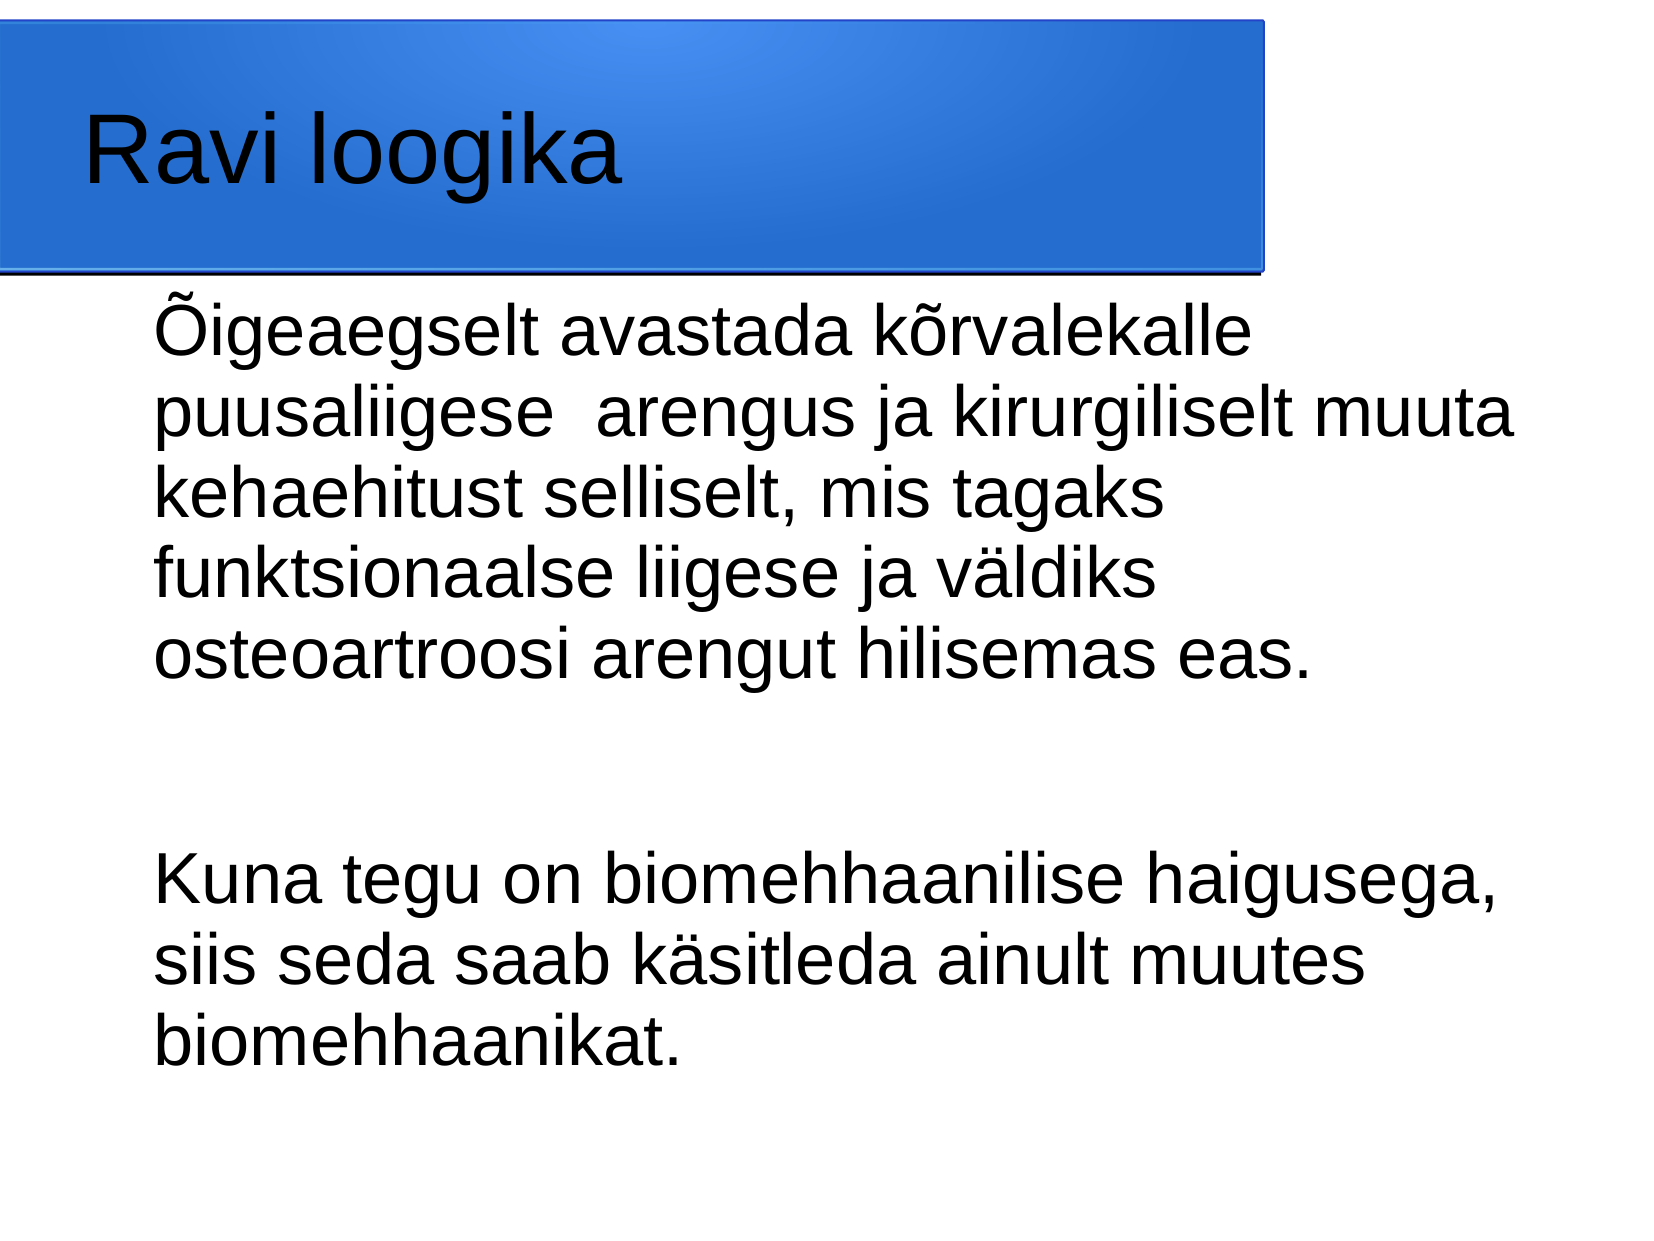

# Ravi loogika
Õigeaegselt avastada kõrvalekalle puusaliigese arengus ja kirurgiliselt muuta kehaehitust selliselt, mis tagaks funktsionaalse liigese ja väldiks osteoartroosi arengut hilisemas eas.
Kuna tegu on biomehhaanilise haigusega, siis seda saab käsitleda ainult muutes biomehhaanikat.